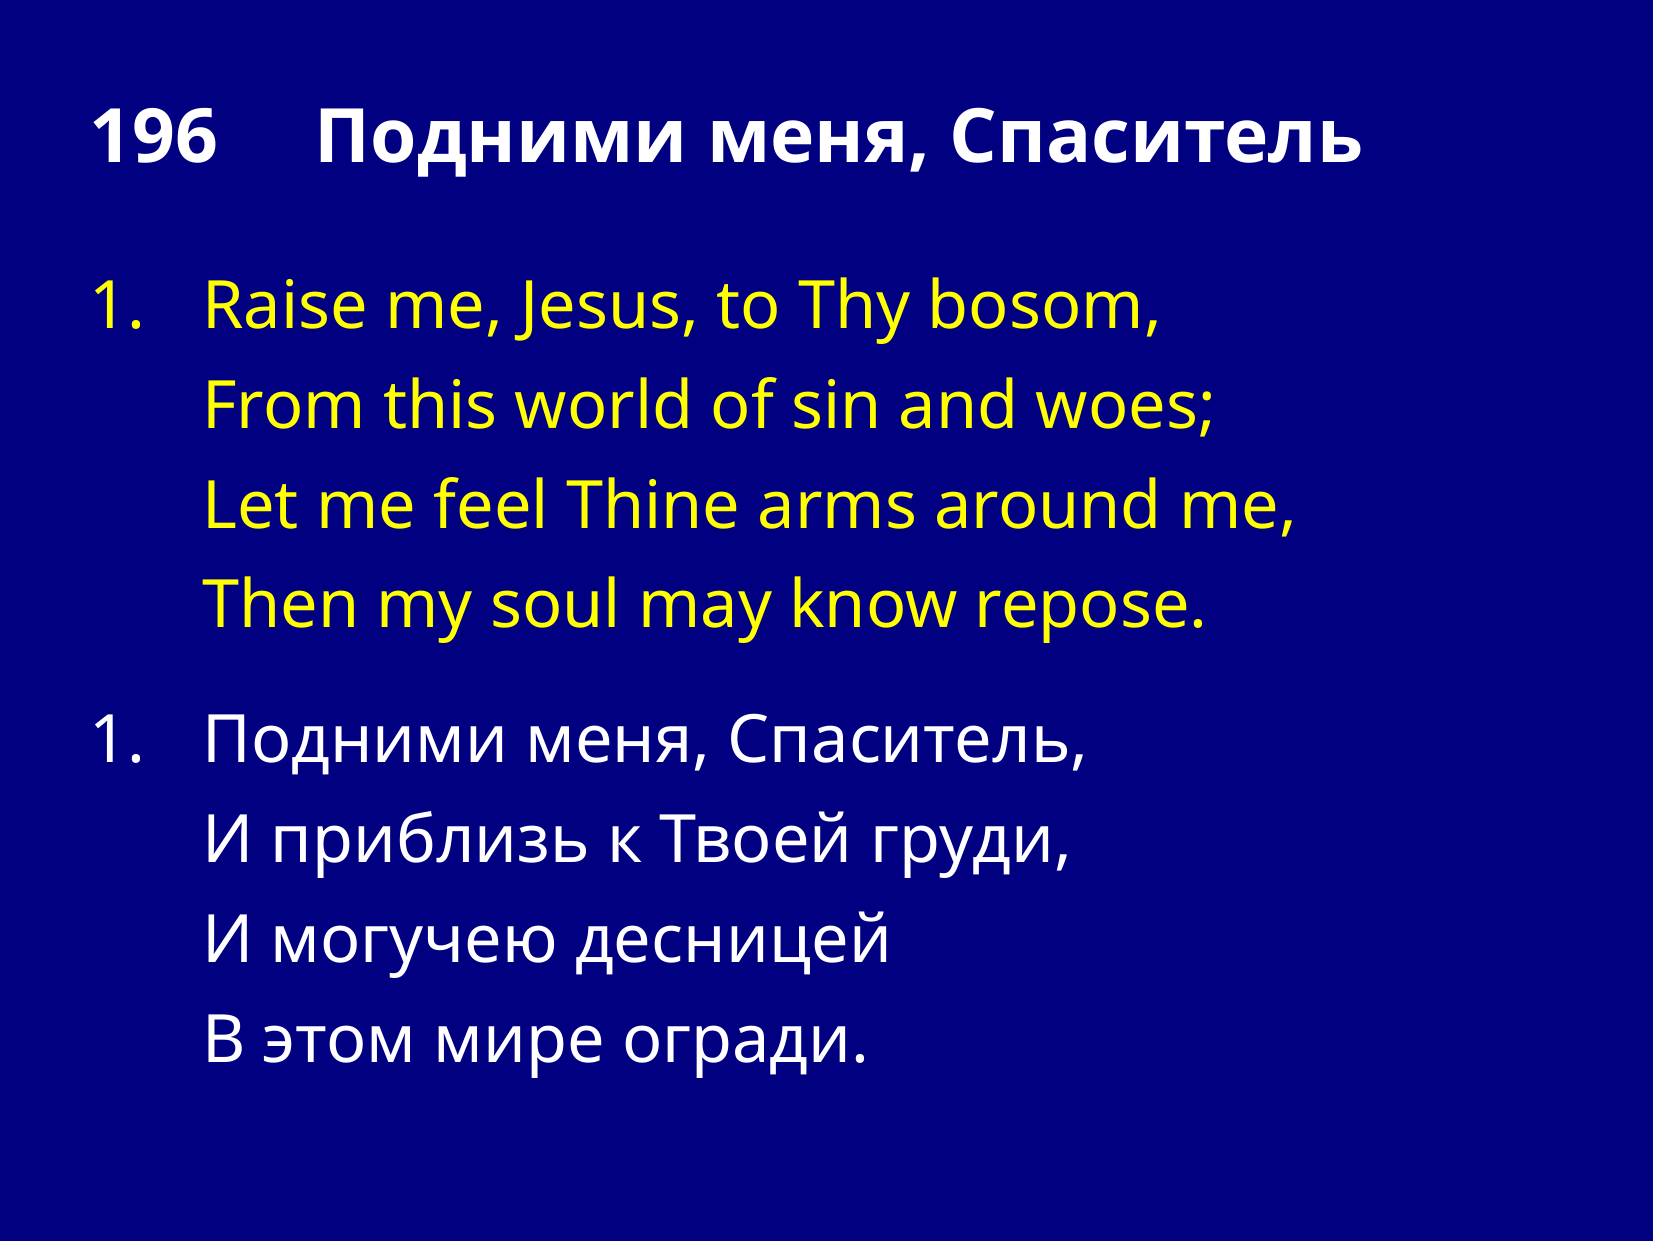

196	Подними меня, Спаситель
1.	Raise me, Jesus, to Thy bosom,
	From this world of sin and woes;
	Let me feel Thine arms around me,
	Then my soul may know repose.
1.	Подними меня, Спаситель,
	И приблизь к Твоей груди,
	И могучею десницей
	В этом мире огради.